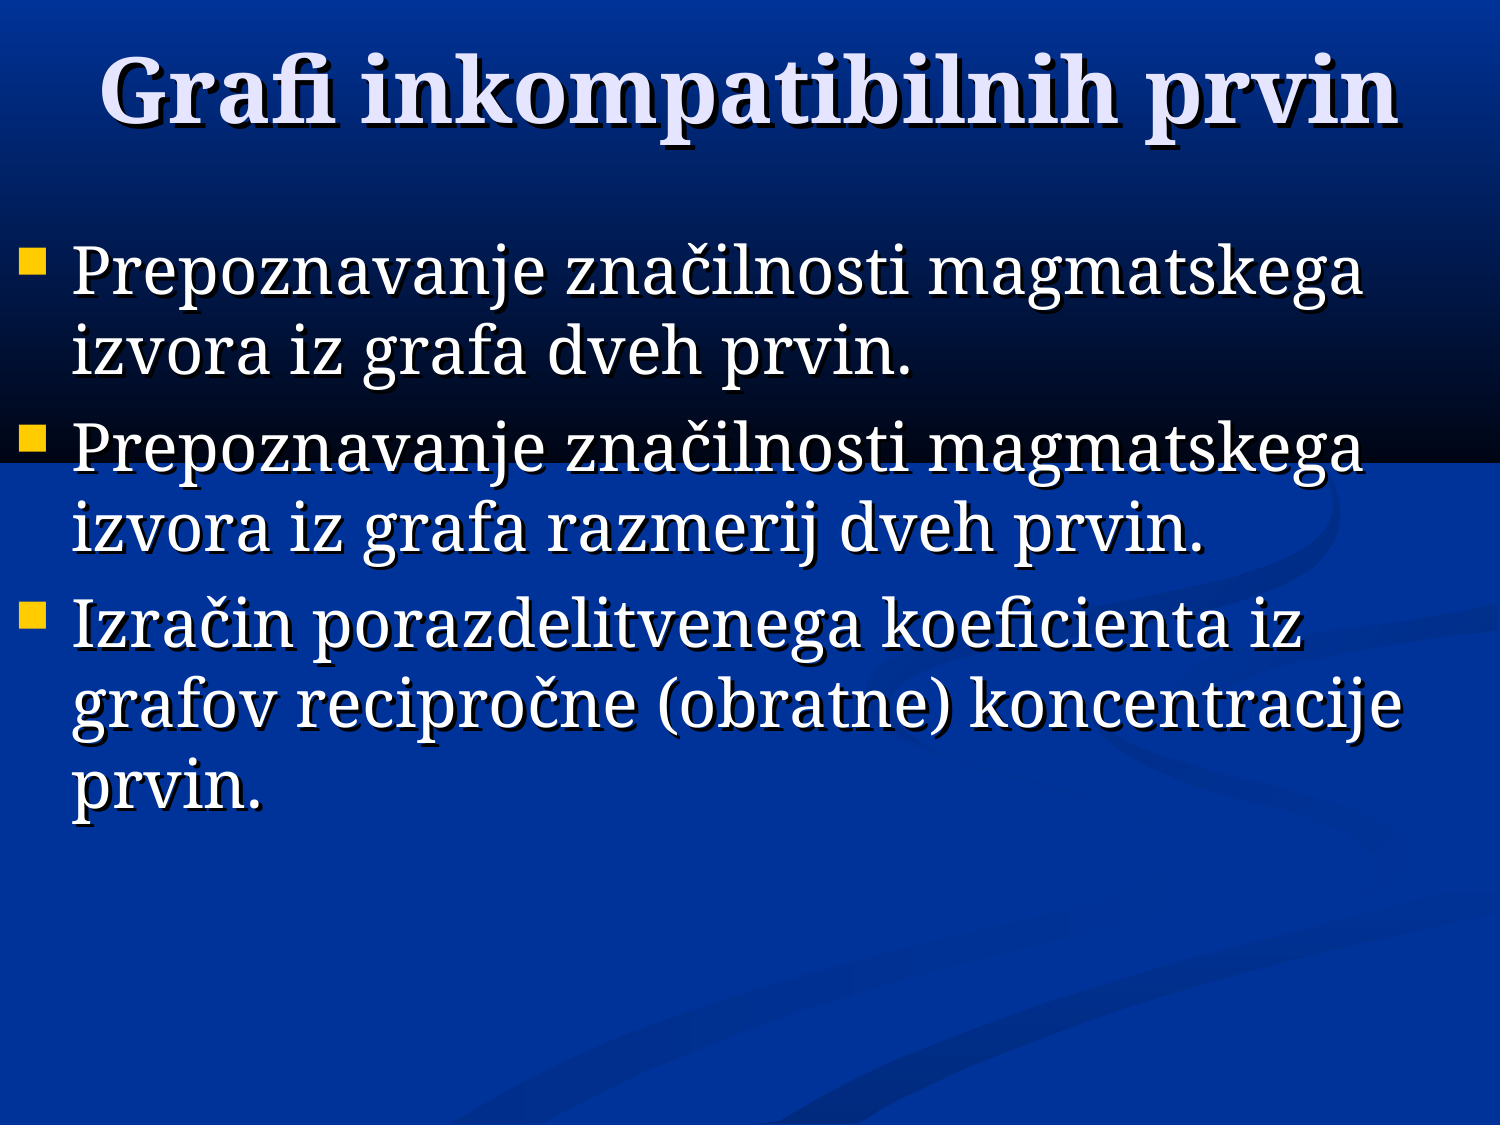

# Grafi inkompatibilnih prvin
Prepoznavanje značilnosti magmatskega izvora iz grafa dveh prvin.
Prepoznavanje značilnosti magmatskega izvora iz grafa razmerij dveh prvin.
Izračin porazdelitvenega koeficienta iz grafov recipročne (obratne) koncentracije prvin.